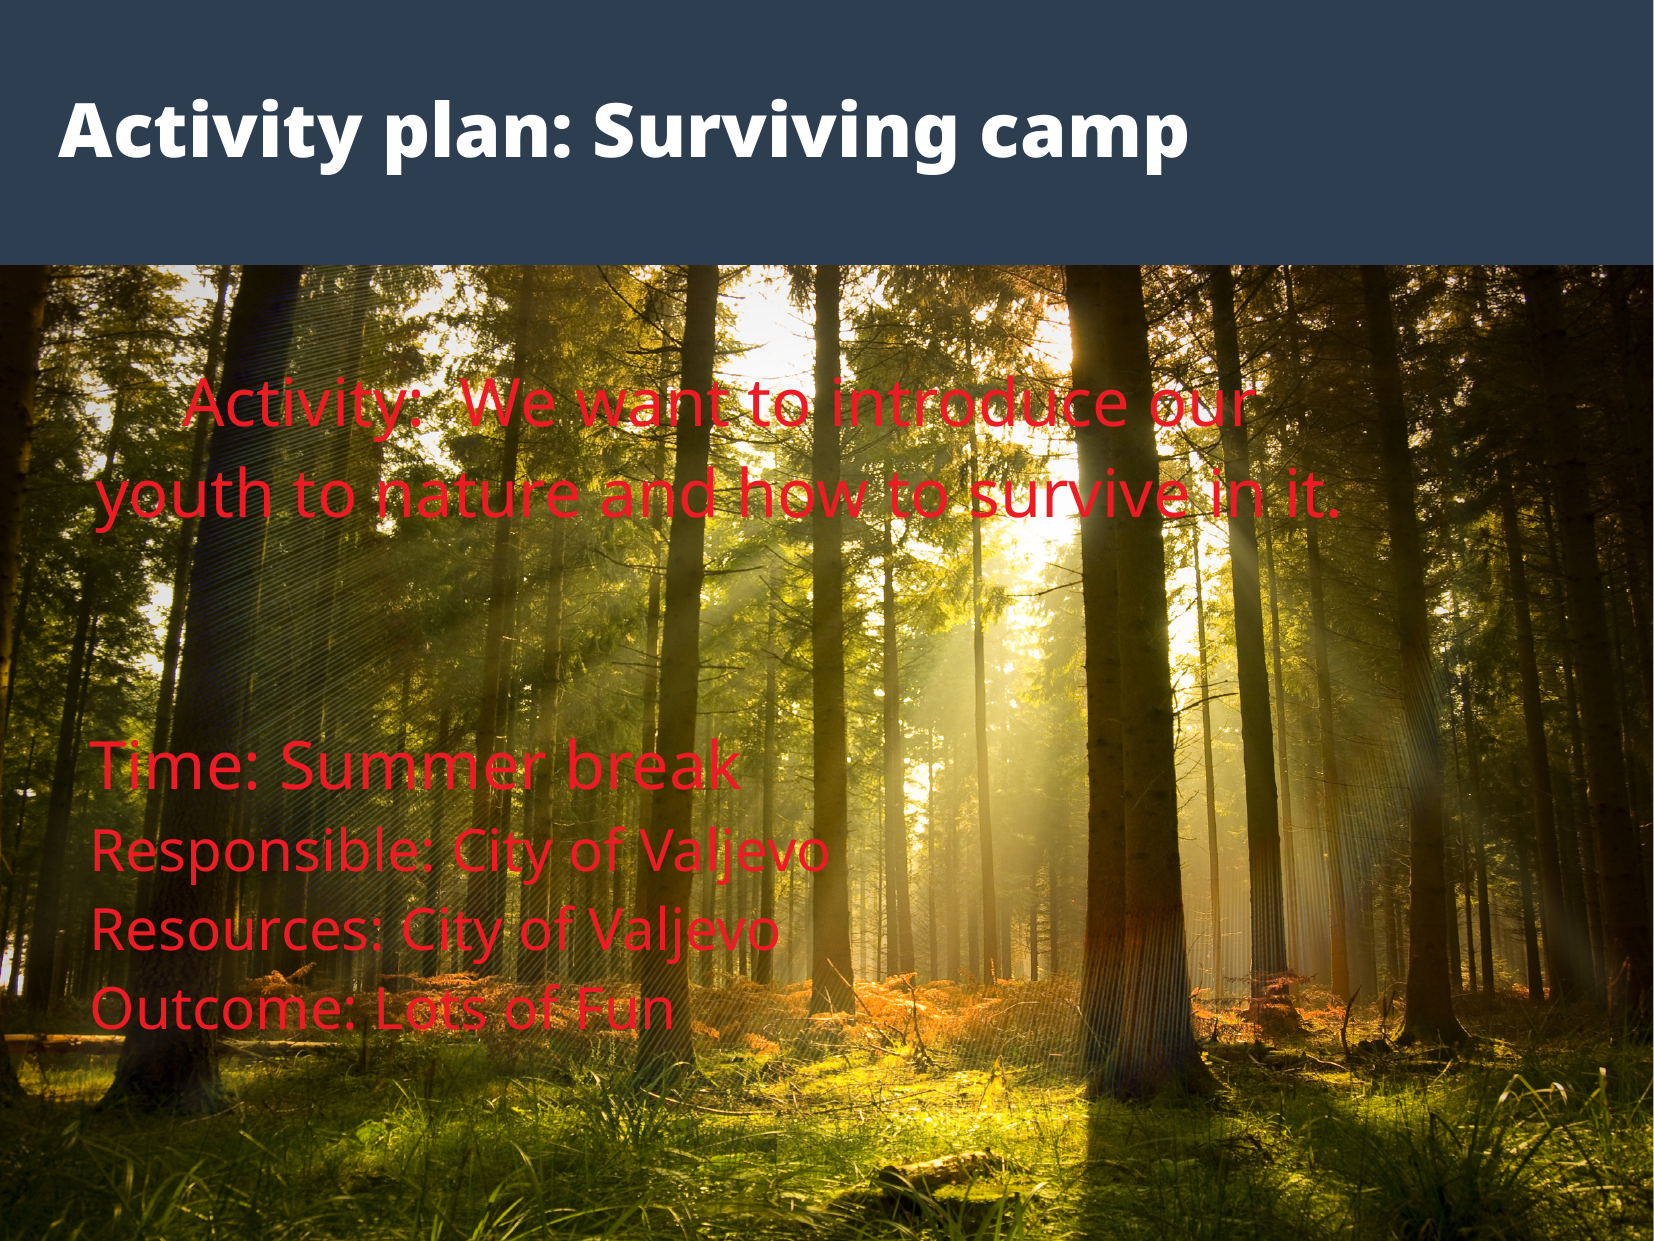

# Activity plan: Surviving camp
Activity: We want to introduce our youth to nature and how to survive in it.
Time: Summer break
Responsible: City of Valjevo
Resources: City of Valjevo
Outcome: Lots of Fun
6